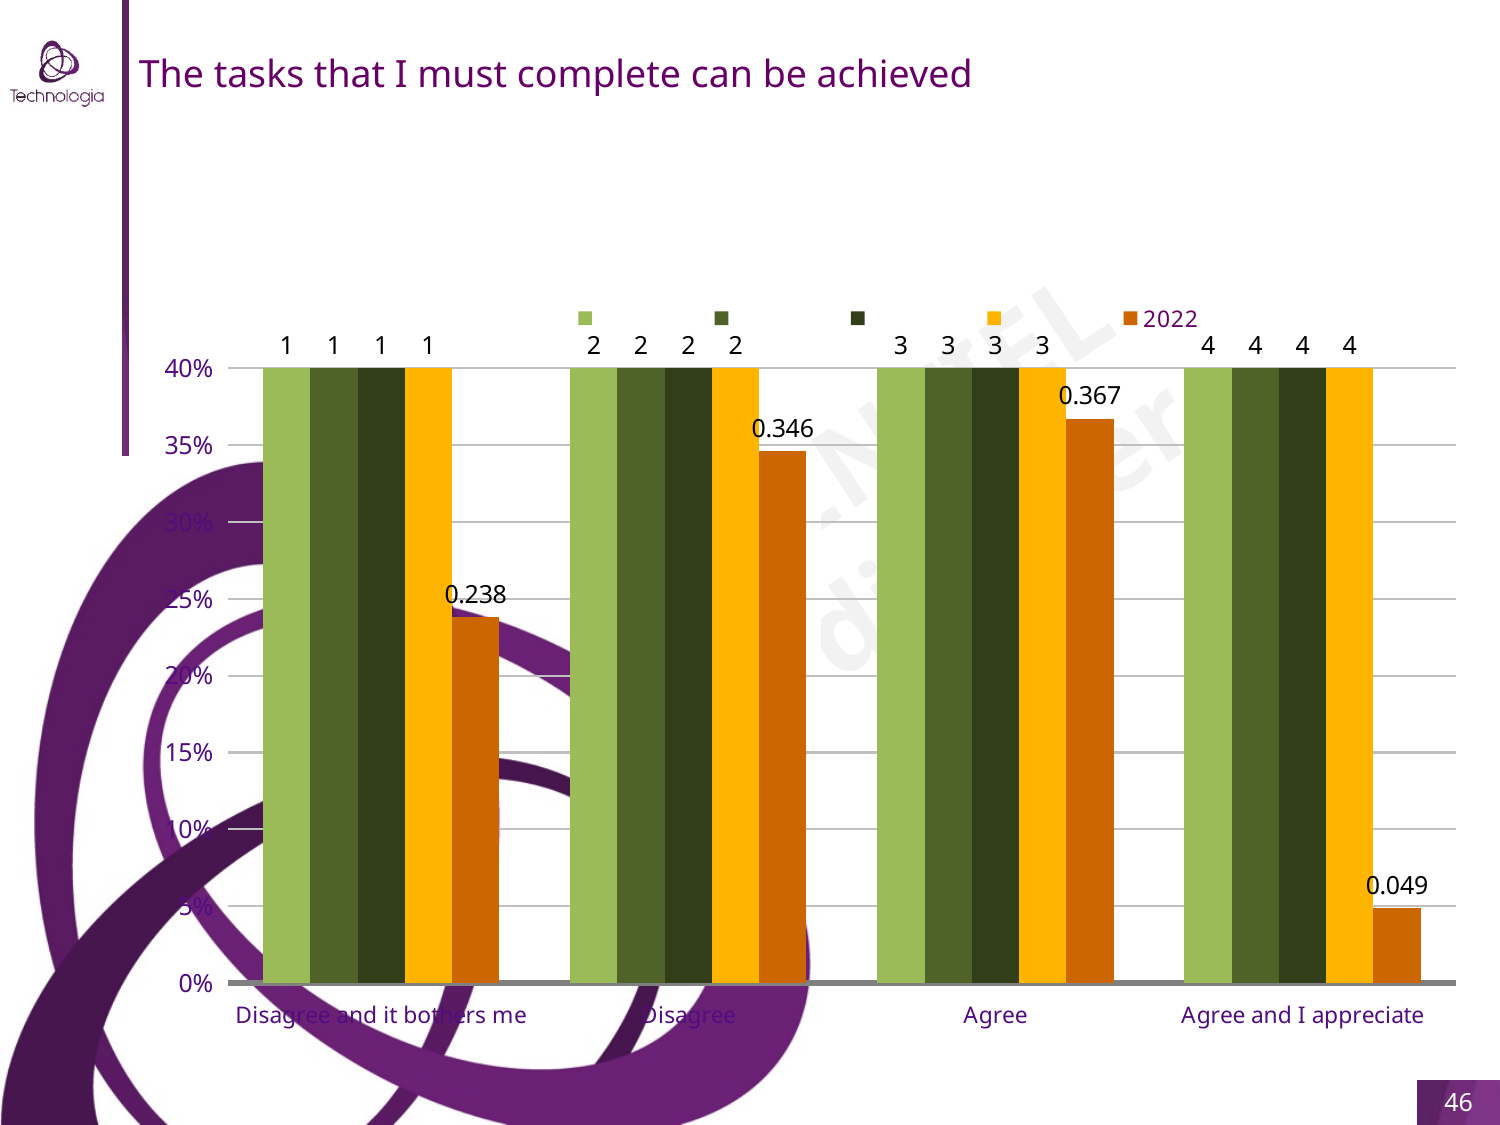

# The tasks that I must complete can be achieved
[unsupported chart]